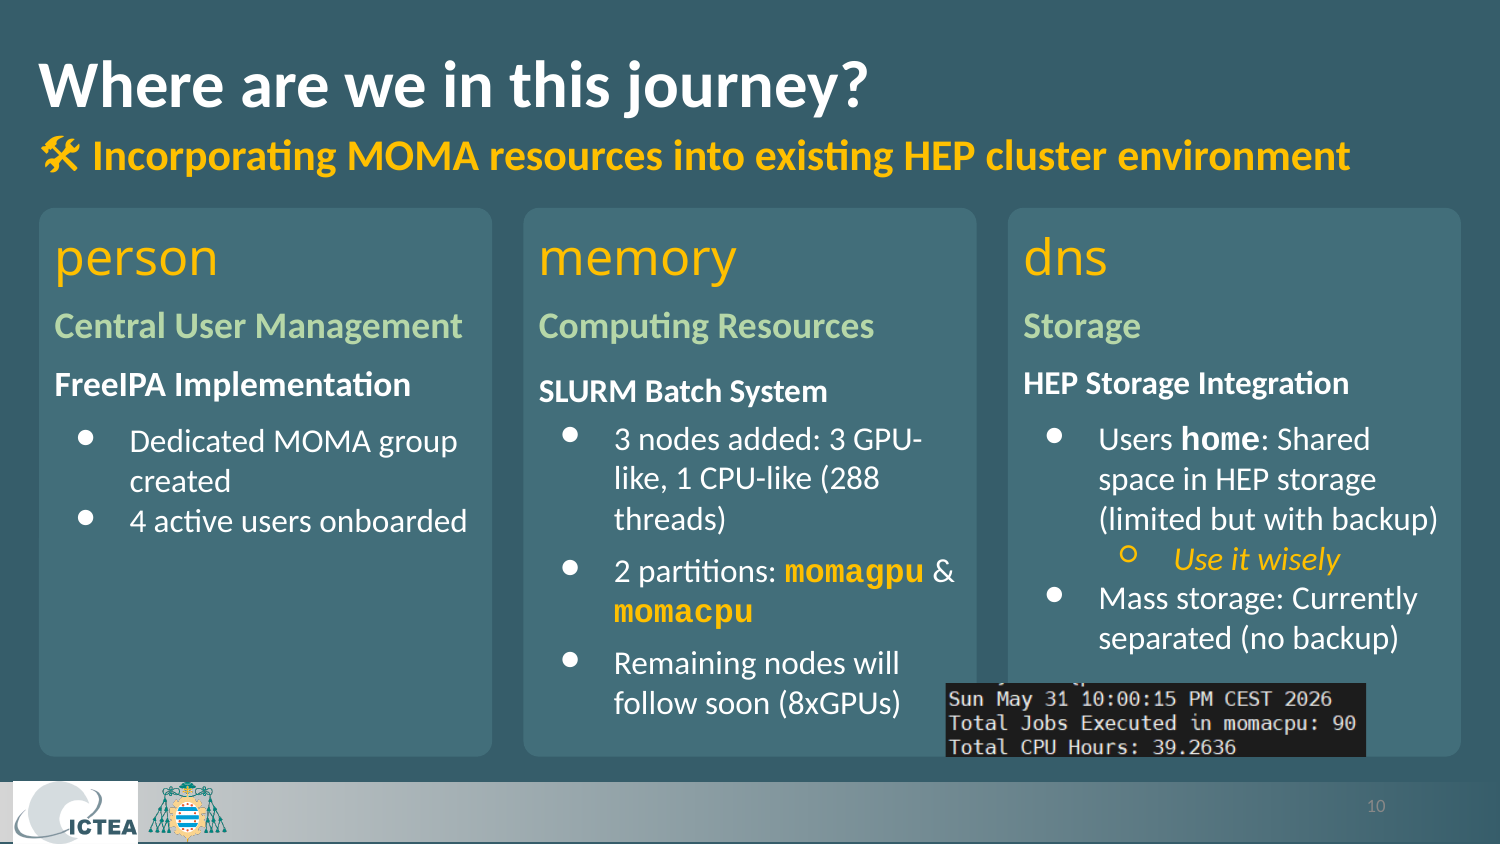

# Where are we in this journey?
🛠️ Incorporating MOMA resources into existing HEP cluster environment
person
Central User Management
FreeIPA Implementation
Dedicated MOMA group created
4 active users onboarded
memory
Computing Resources
SLURM Batch System
3 nodes added: 3 GPU-like, 1 CPU-like (288 threads)
2 partitions: momagpu & momacpu
Remaining nodes will follow soon (8xGPUs)
dns
Storage
HEP Storage Integration
Users home: Shared space in HEP storage (limited but with backup)
Use it wisely
Mass storage: Currently separated (no backup)